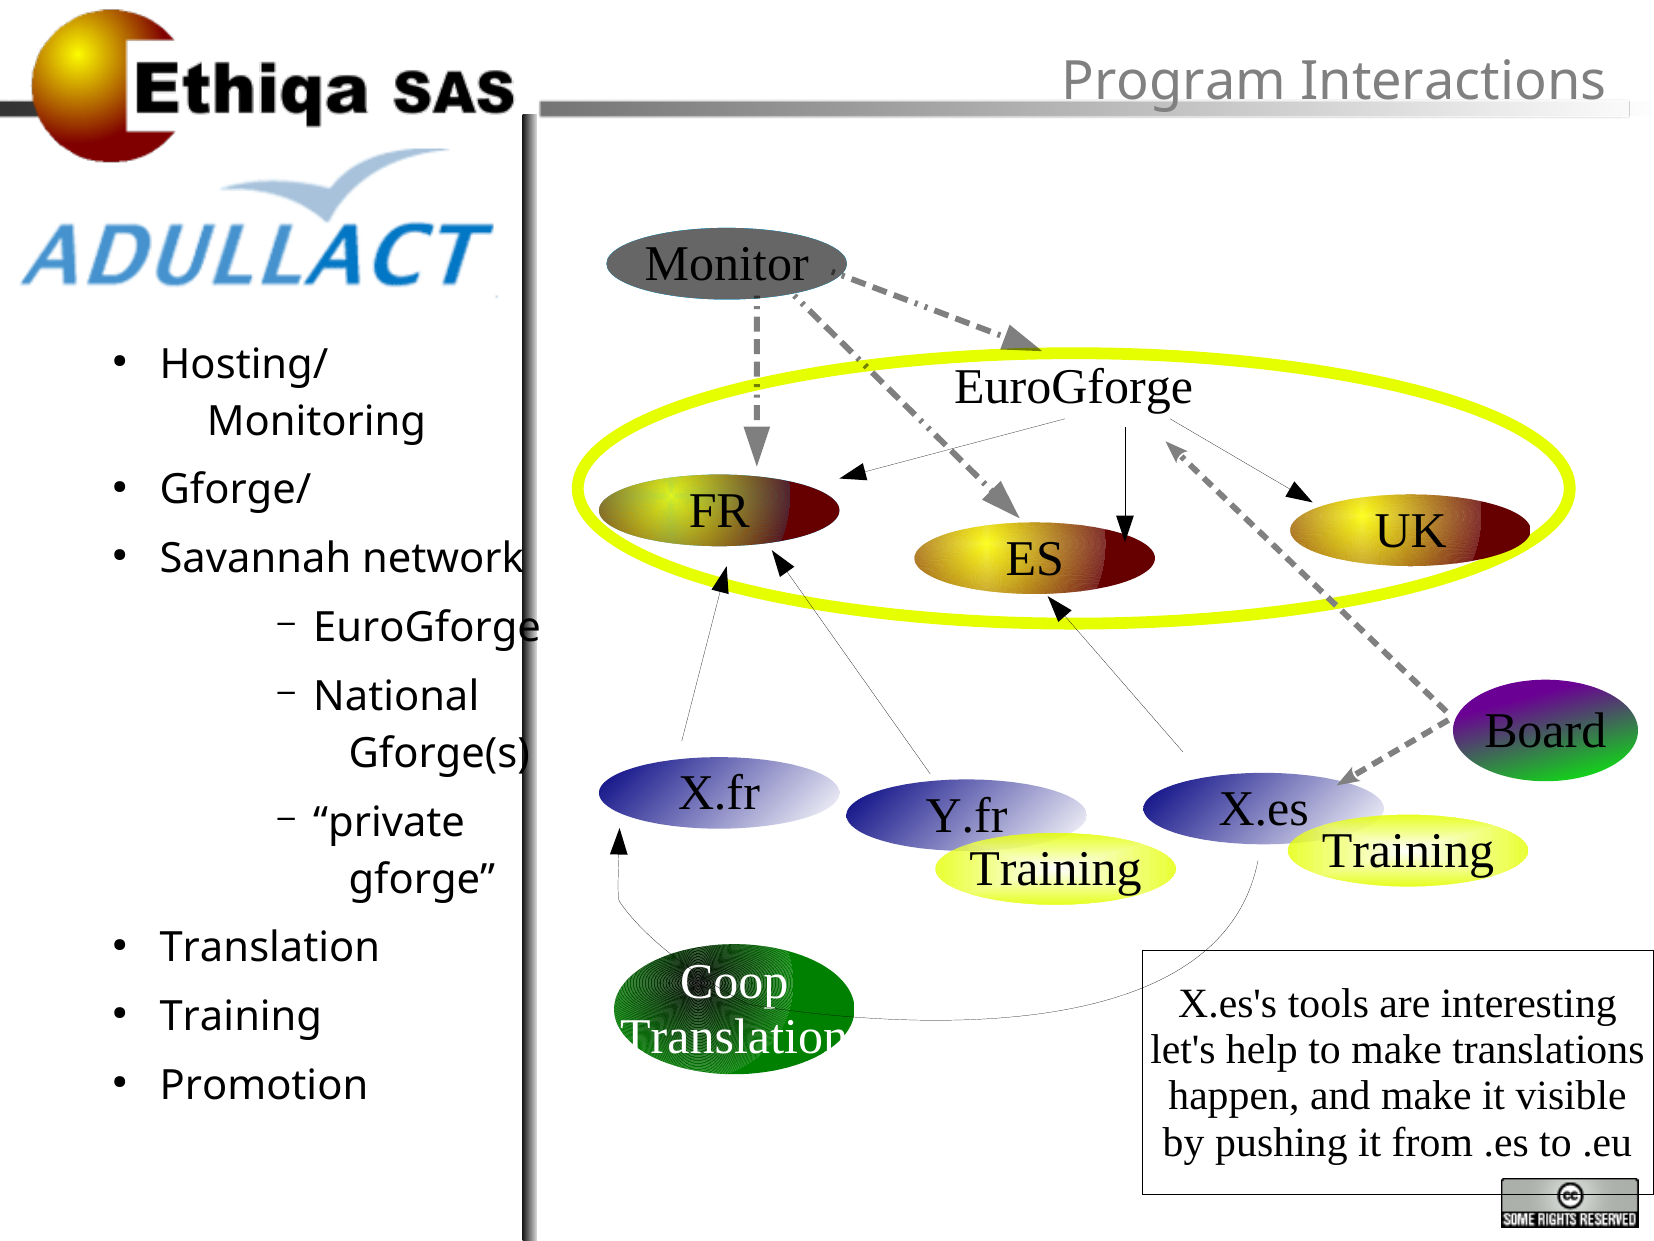

# Program Interactions
Monitor
Hosting/Monitoring
Gforge/
Savannah network
EuroGforge
National Gforge(s)
“private gforge”
Translation
Training
Promotion
EuroGforge
FR
UK
ES
Board
X.fr
X.es
Y.fr
Training
Training
Coop
Translation
X.es's tools are interesting
let's help to make translations
happen, and make it visible
by pushing it from .es to .eu